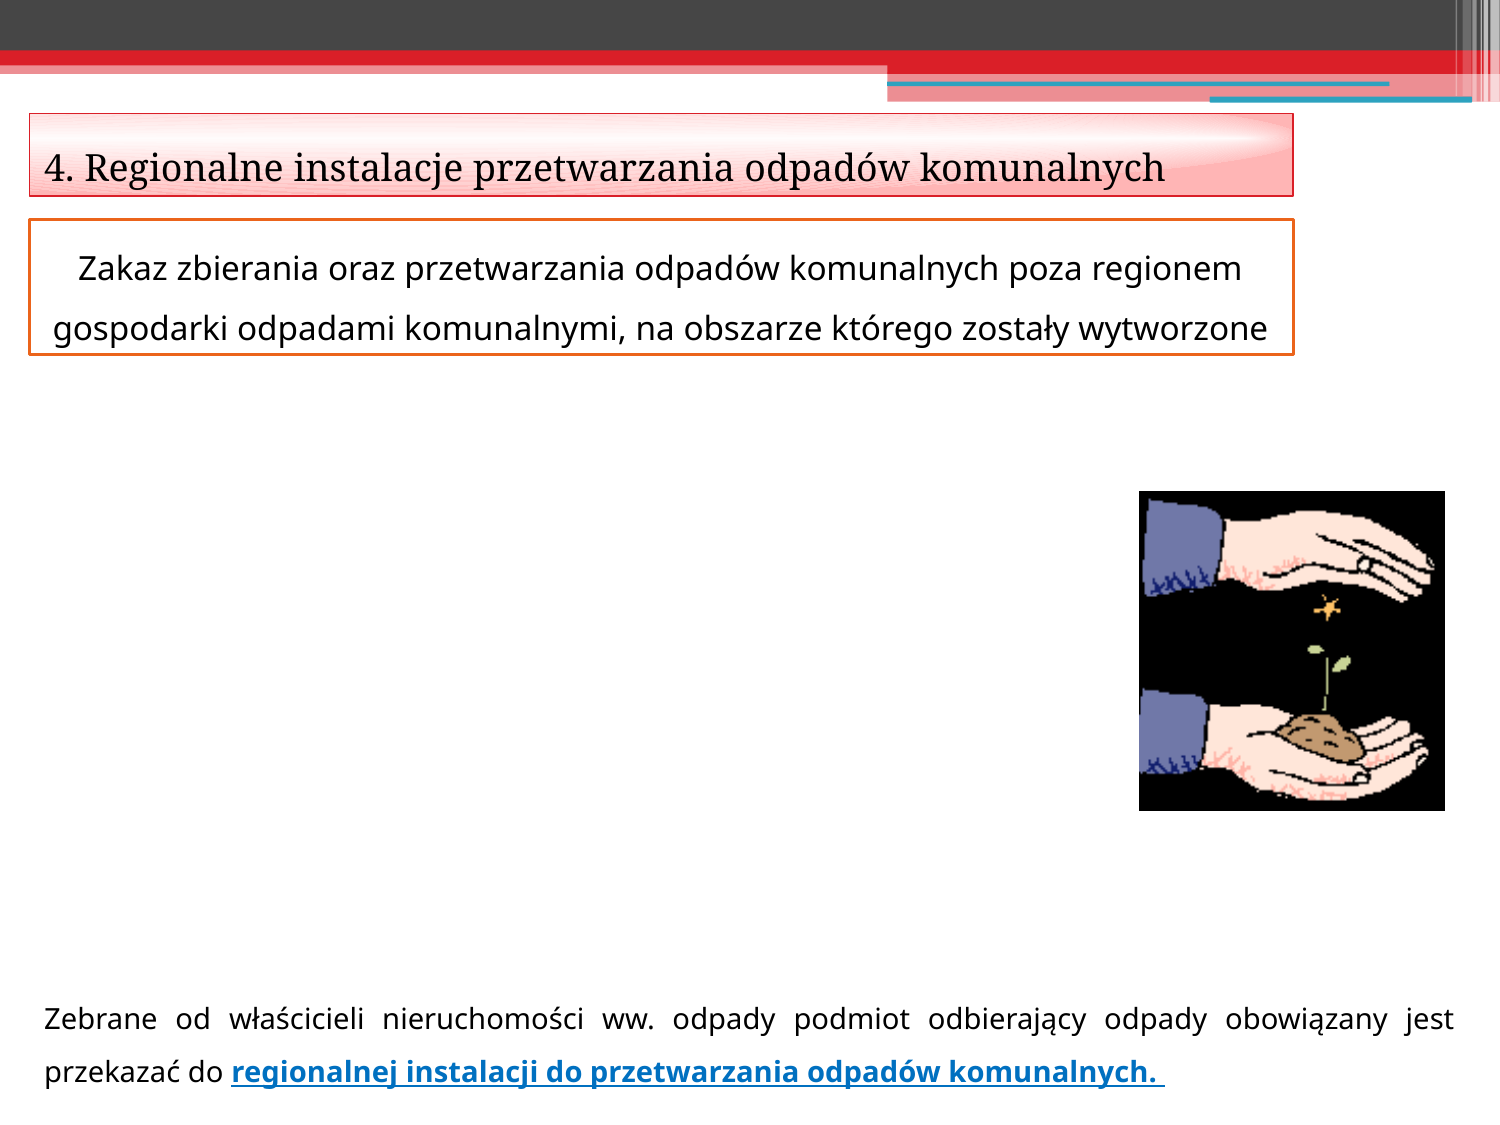

4. Regionalne instalacje przetwarzania odpadów komunalnych
Zakaz zbierania oraz przetwarzania odpadów komunalnych poza regionem gospodarki odpadami komunalnymi, na obszarze którego zostały wytworzone
odpadów zielonych
zmieszanych odpadów komunalnych
pozostałości z sortowania odpadów komunalnych przeznaczonych do składowania
Zebrane od właścicieli nieruchomości ww. odpady podmiot odbierający odpady obowiązany jest przekazać do regionalnej instalacji do przetwarzania odpadów komunalnych.